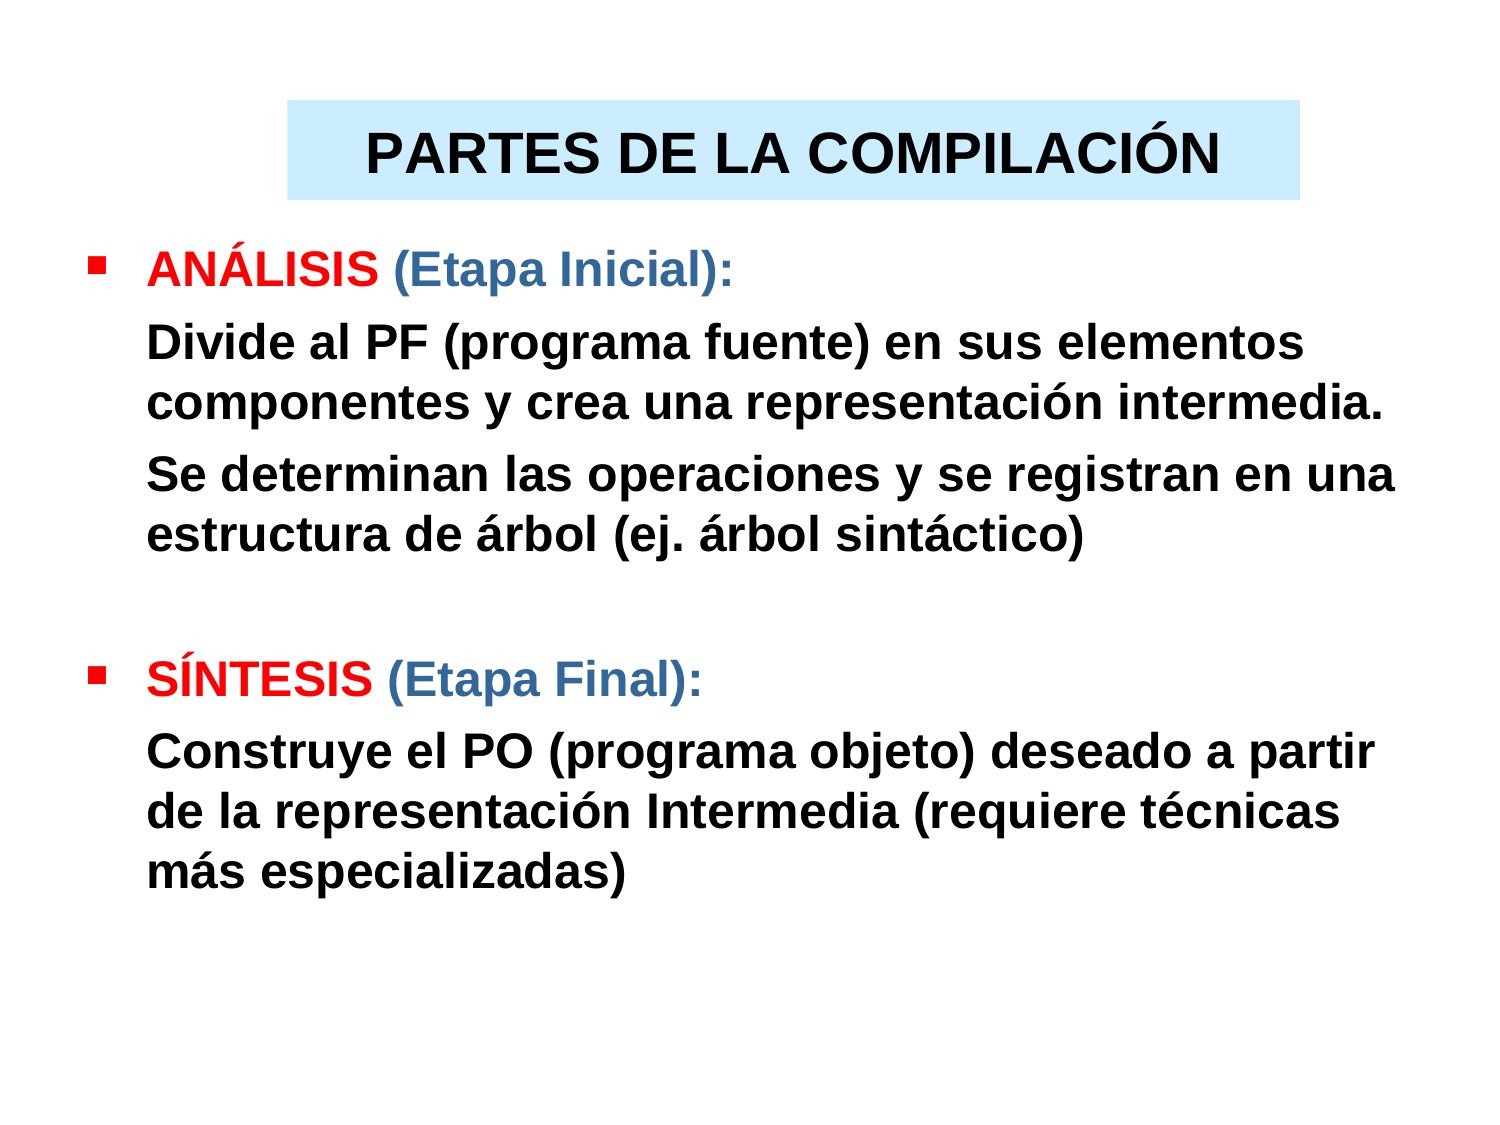

#
ANÁLISIS (Etapa Inicial):
 Divide al PF (programa fuente) en sus elementos componentes y crea una representación intermedia.
 Se determinan las operaciones y se registran en una estructura de árbol (ej. árbol sintáctico)
SÍNTESIS (Etapa Final):
 Construye el PO (programa objeto) deseado a partir de la representación Intermedia (requiere técnicas más especializadas)
PARTES DE LA COMPILACIÓN
Año 2004
14